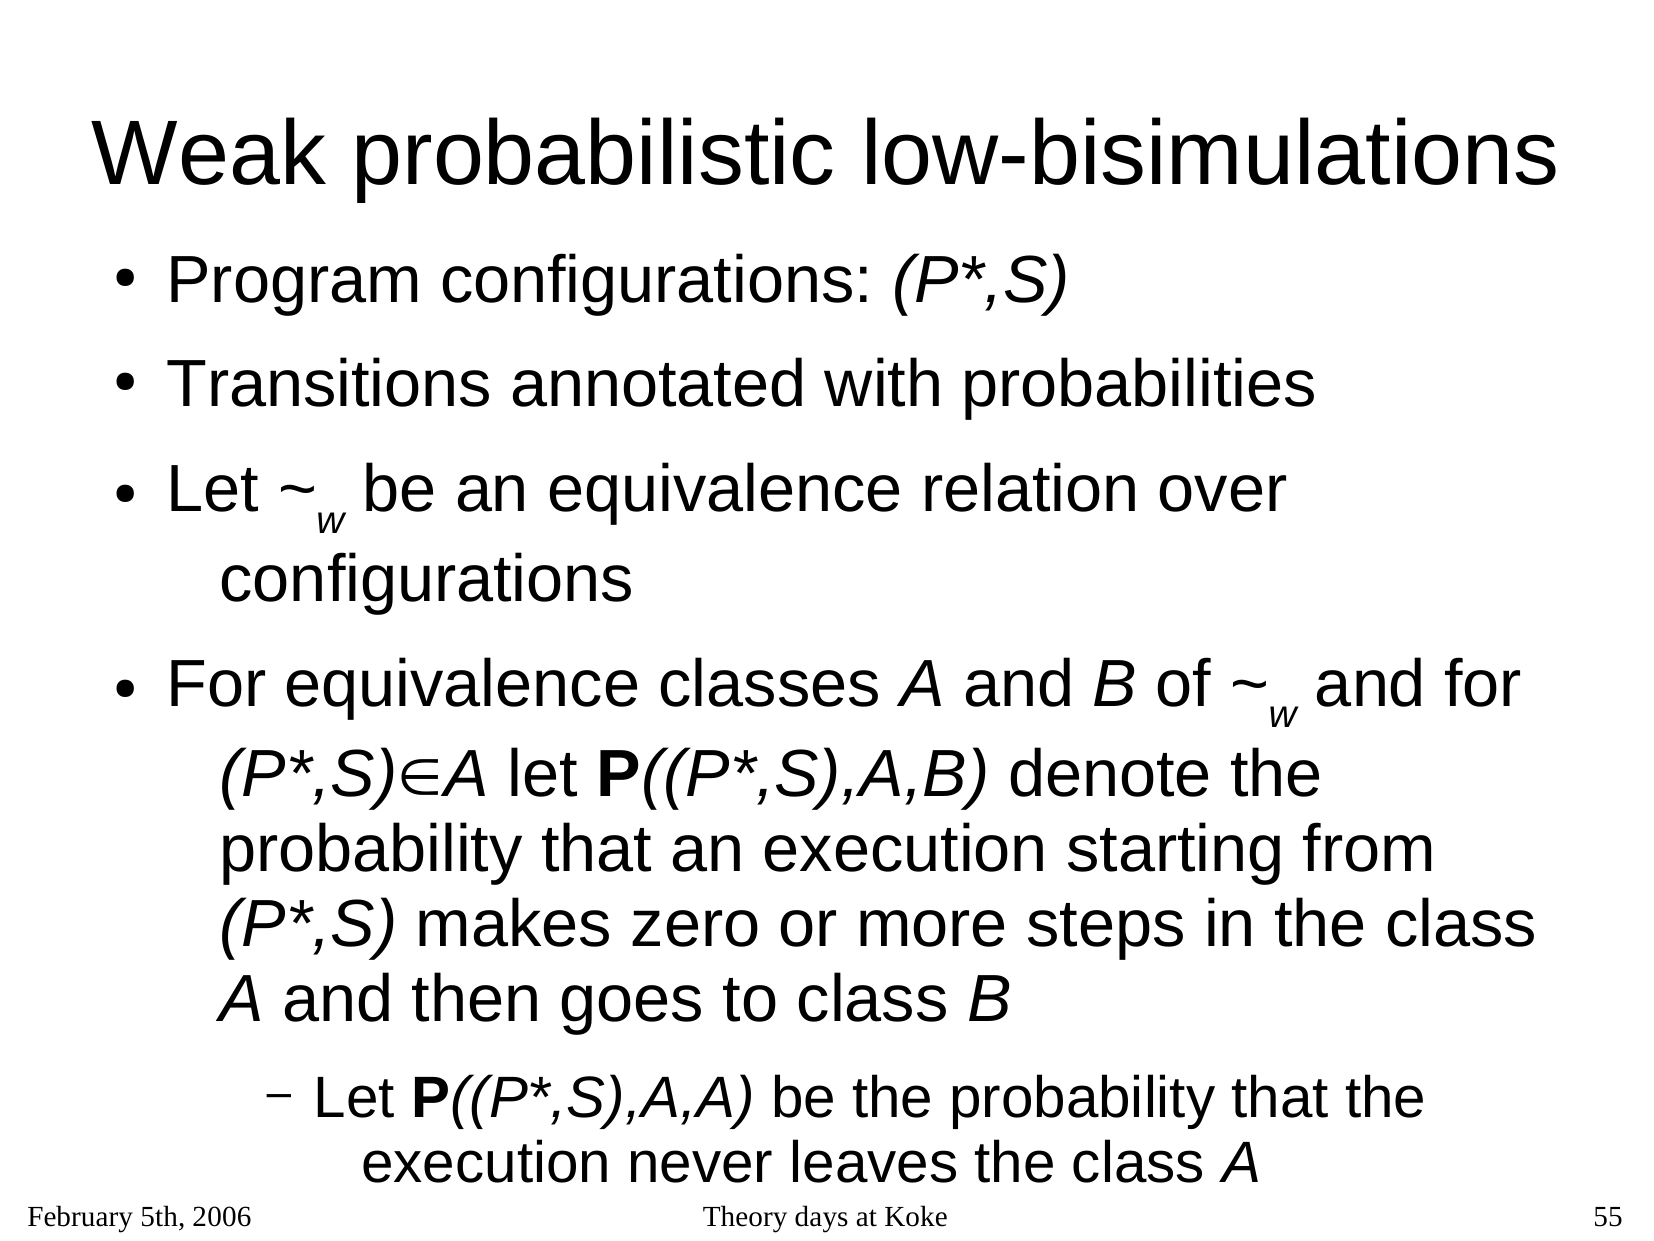

# Weak probabilistic low-bisimulations
Program configurations: (P*,S)
Transitions annotated with probabilities
Let ~w be an equivalence relation over configurations
For equivalence classes A and B of ~w and for (P*,S)A let P((P*,S),A,B) denote the probability that an execution starting from (P*,S) makes zero or more steps in the class A and then goes to class B
Let P((P*,S),A,A) be the probability that the execution never leaves the class A
February 5th, 2006
Theory days at Koke
55